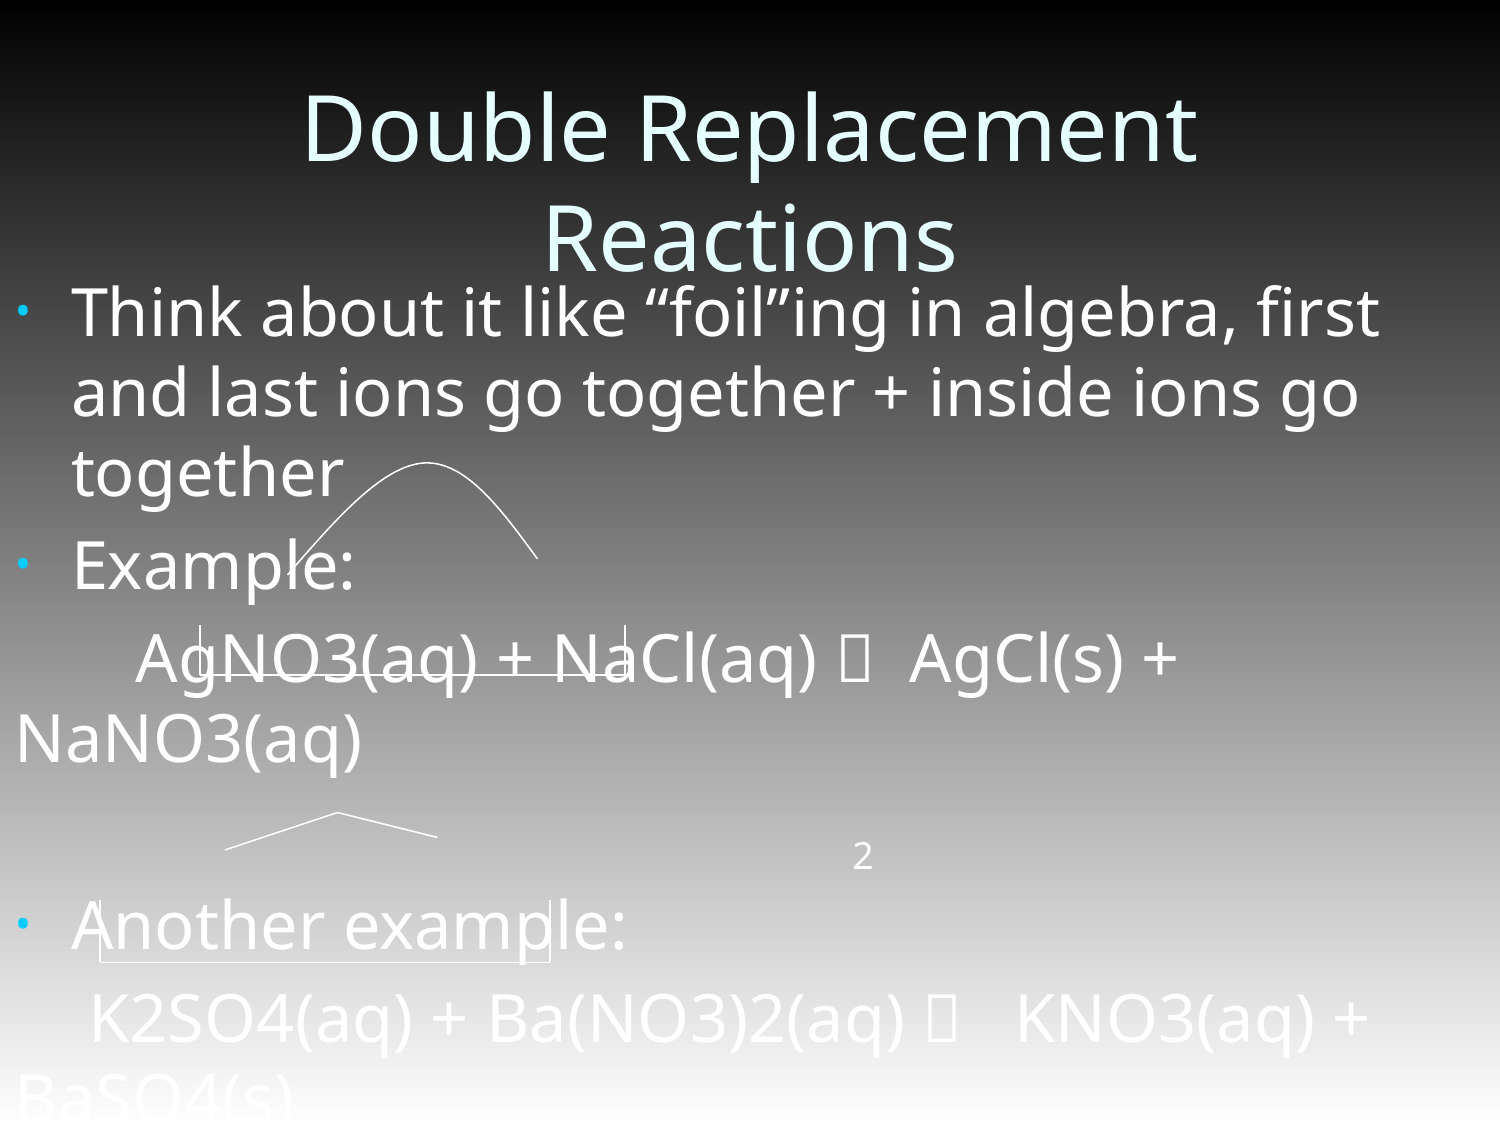

# Double Replacement Reactions
Think about it like “foil”ing in algebra, first and last ions go together + inside ions go together
Example:
 AgNO3(aq) + NaCl(aq)  AgCl(s) + NaNO3(aq)
Another example:
	K2SO4(aq) + Ba(NO3)2(aq)  KNO3(aq) + BaSO4(s)
2